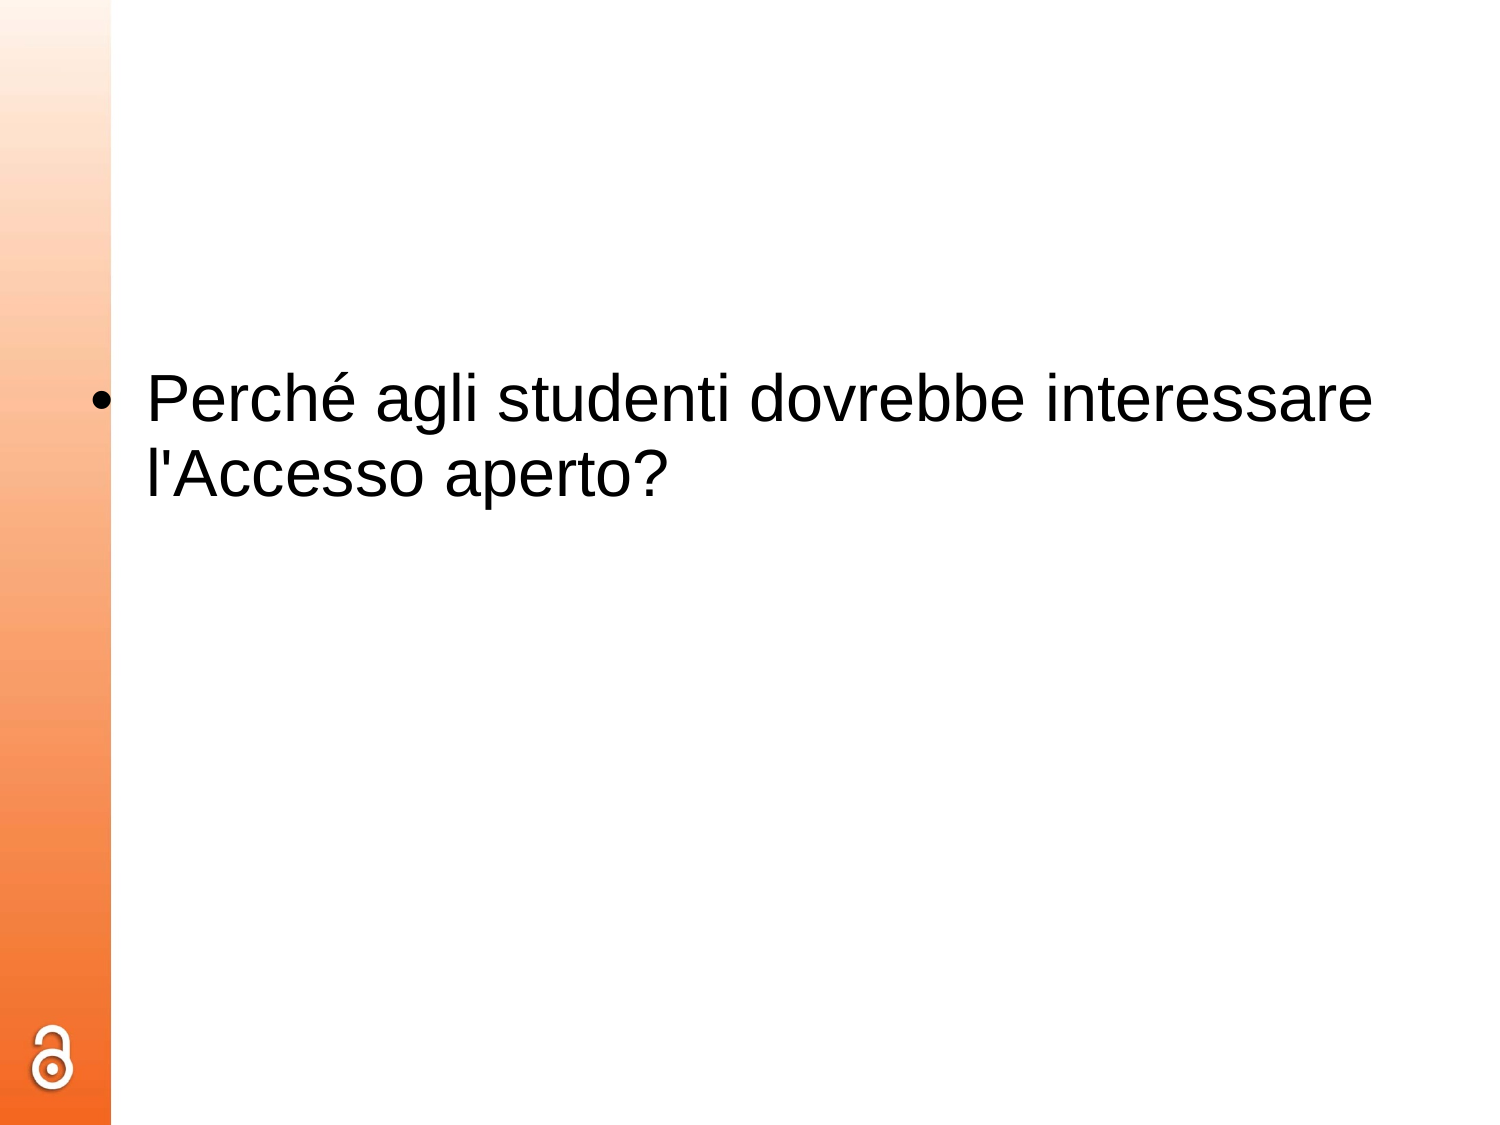

# Perché agli studenti dovrebbe interessare l'Accesso aperto?